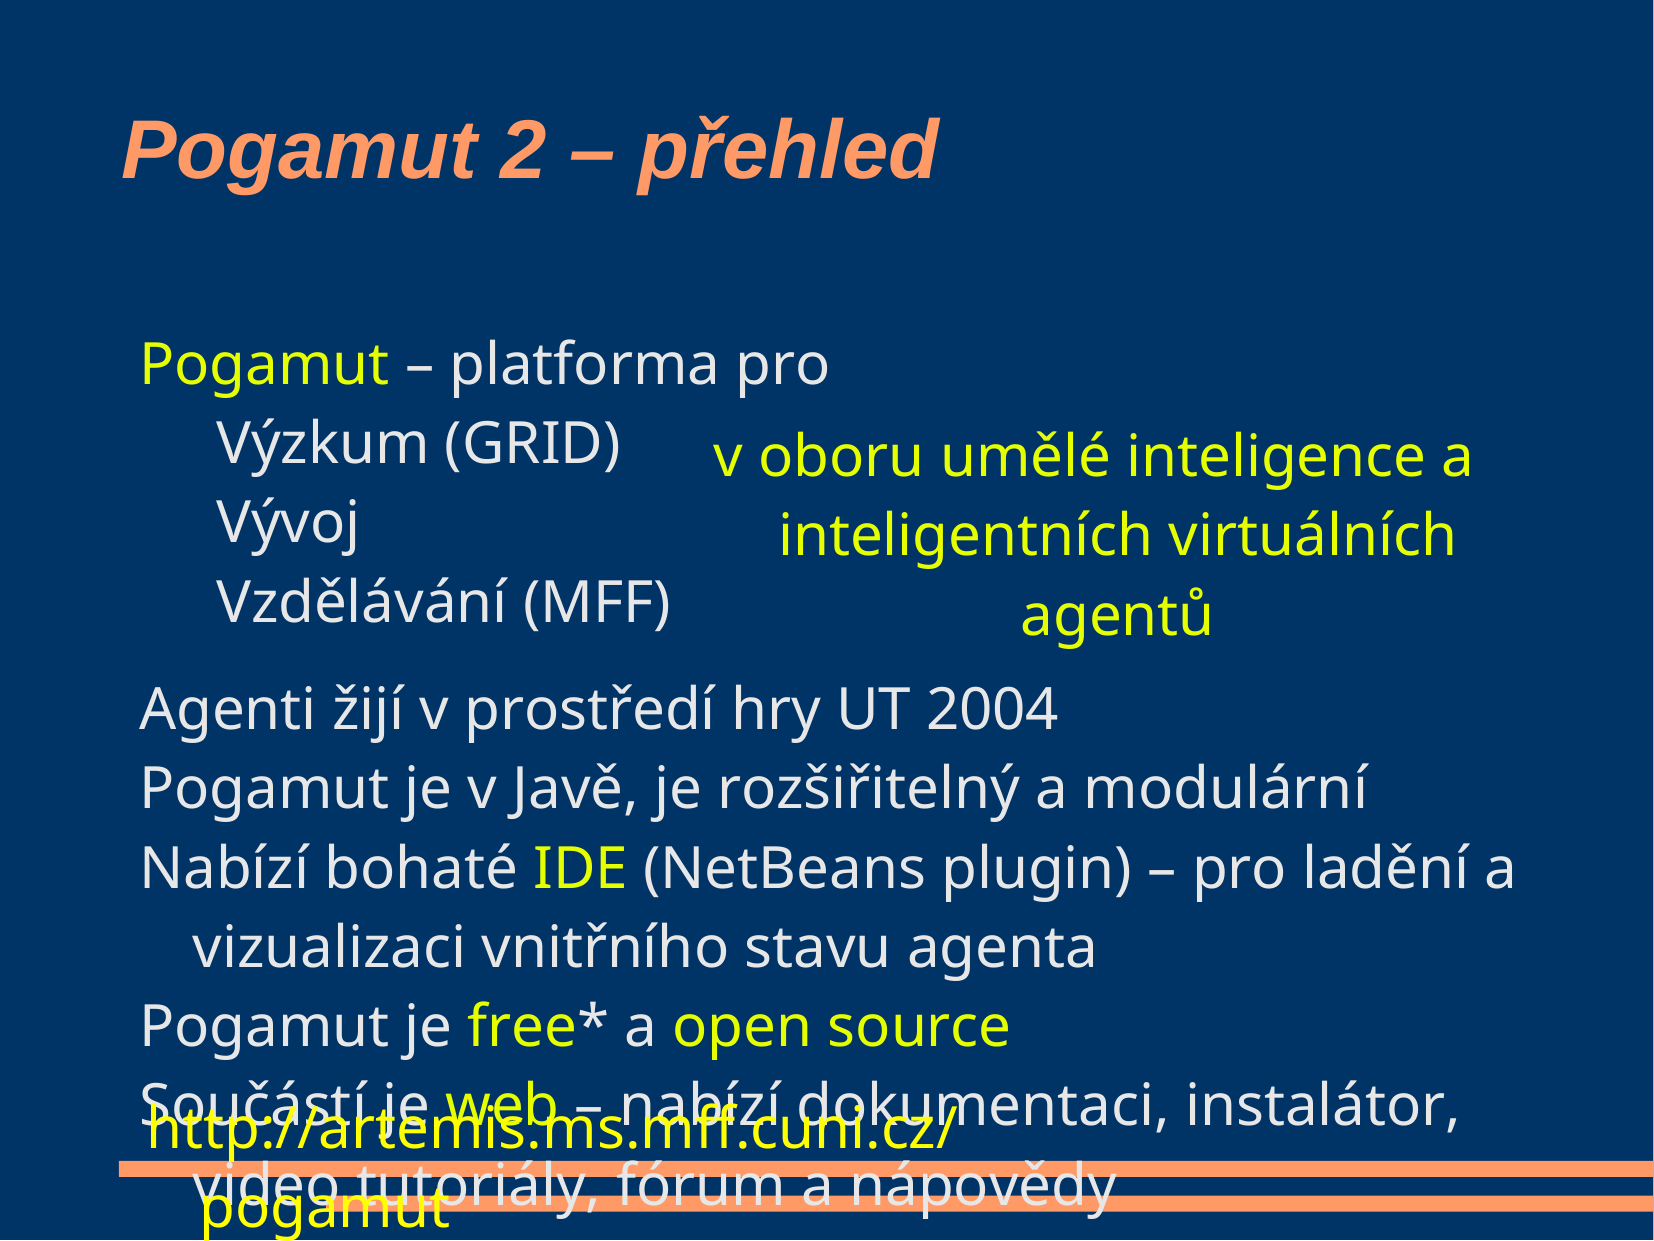

# Pogamut 2 – přehled
Pogamut – platforma pro
Výzkum (GRID)
Vývoj
Vzdělávání (MFF)
Agenti žijí v prostředí hry UT 2004
Pogamut je v Javě, je rozšiřitelný a modulární
Nabízí bohaté IDE (NetBeans plugin) – pro ladění a vizualizaci vnitřního stavu agenta
Pogamut je free* a open source
Součástí je web – nabízí dokumentaci, instalátor, video tutoriály, fórum a nápovědy
v oboru umělé inteligence a inteligentních virtuálních agentů
http://artemis.ms.mff.cuni.cz/pogamut